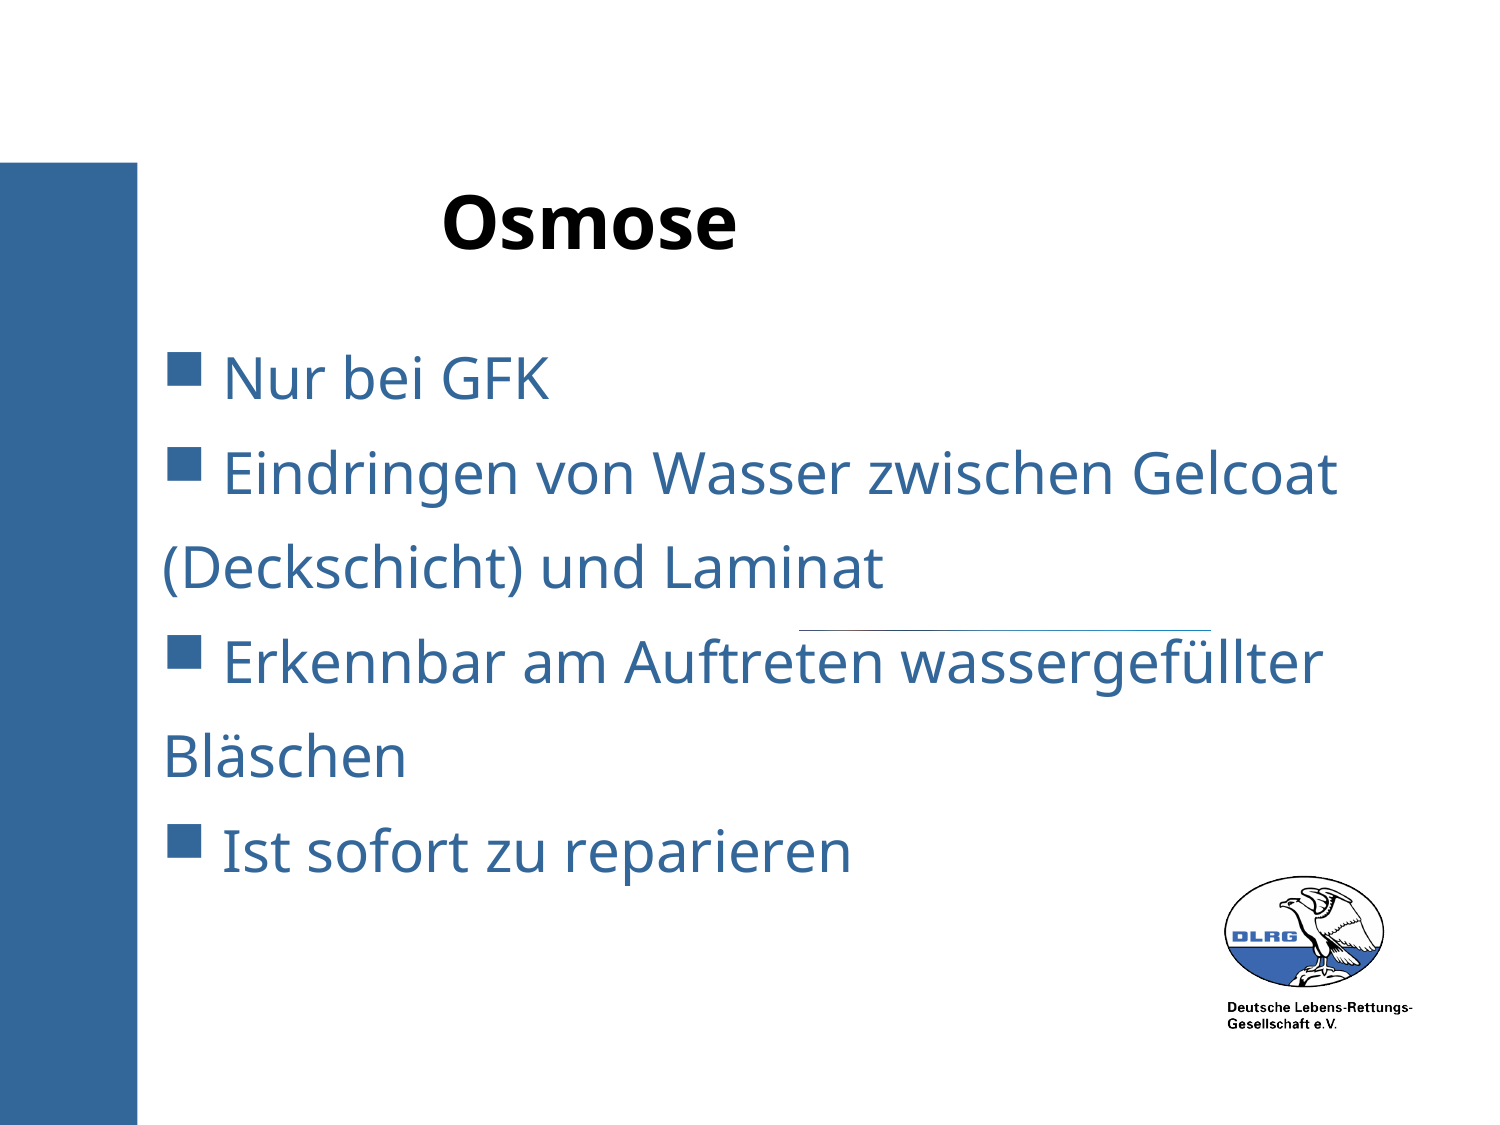

#
Osmose
 Nur bei GFK
 Eindringen von Wasser zwischen Gelcoat (Deckschicht) und Laminat
 Erkennbar am Auftreten wassergefüllter Bläschen
 Ist sofort zu reparieren